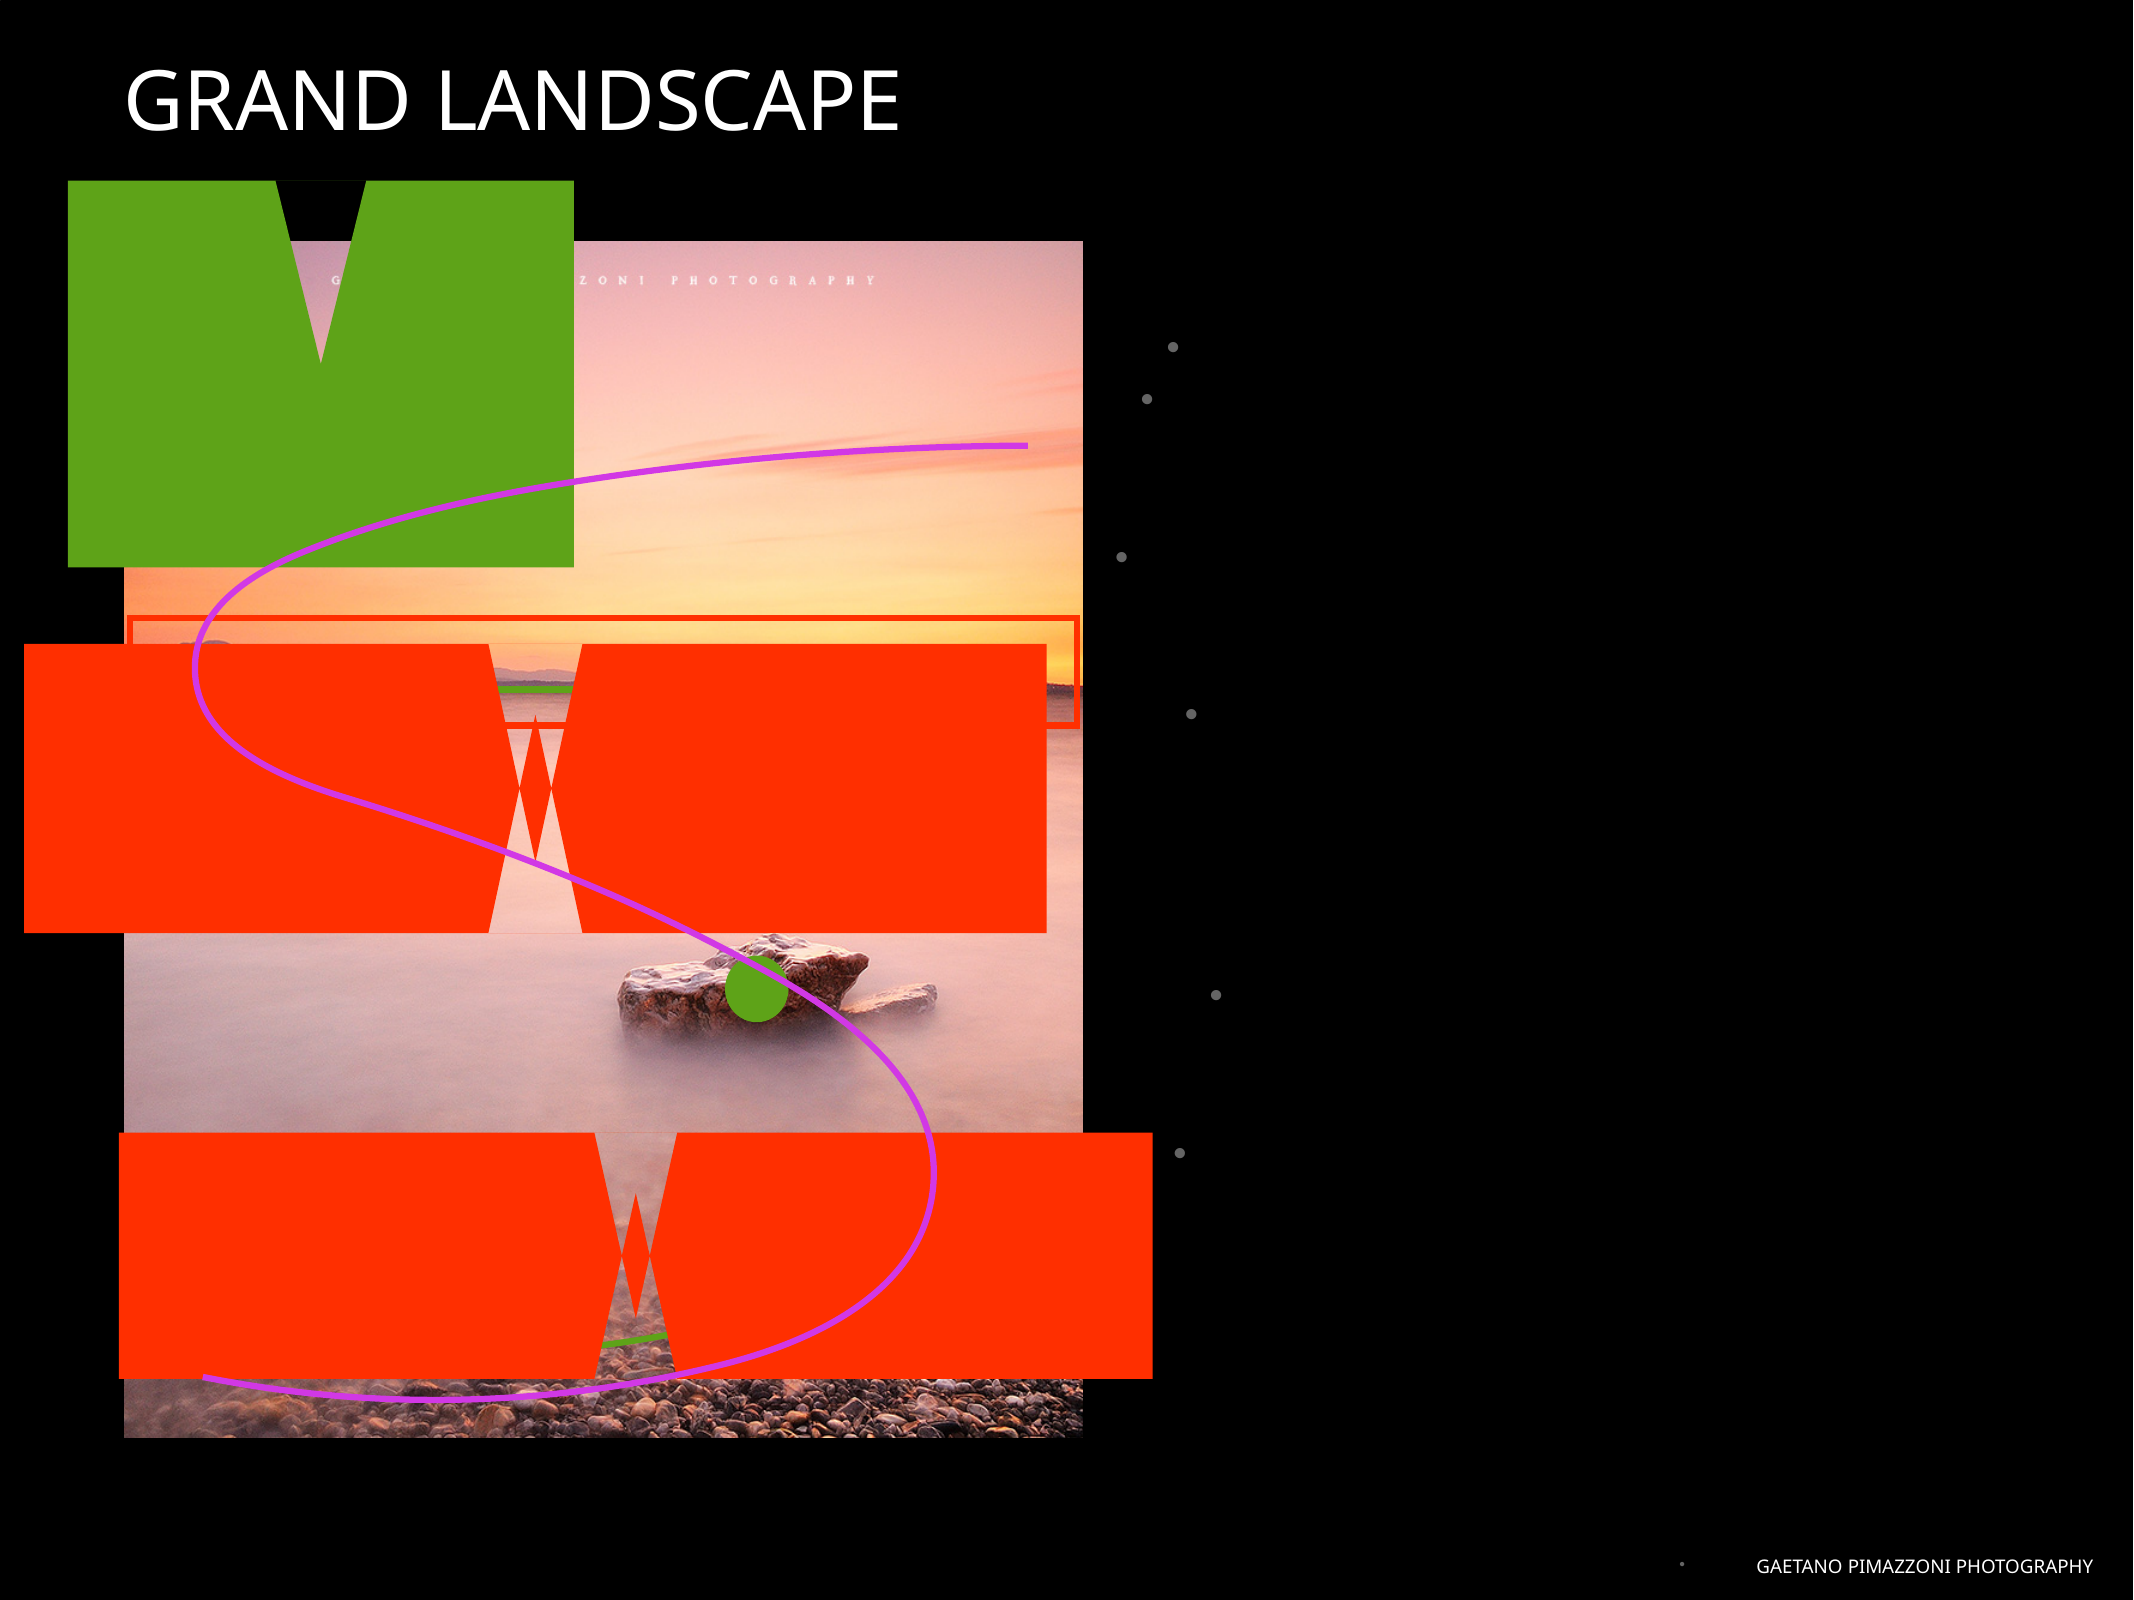

# GRAND LANDSCAPE
Elements:
Point: the rock is an anchor for sight;
Line: the horizon so straight is a barrier for sight and send it back mainly to the shore;
Curve: this curved line with the shape of a cradle gives softness in comparison with the rock and the horizon line;
Chromatic variation: this chromatic variation in the sky gives the dynamism missing in a flat sky without clouds.
On the field:
Wide angle lens: the focal length influences how much horizon we catch in the frame;
Distance: the distance form the rock defines its dimension and how much foreground include;
Height: chosen focal length and distance, height defines the space and so the relation between the elements.
GAETANO PIMAZZONI PHOTOGRAPHY